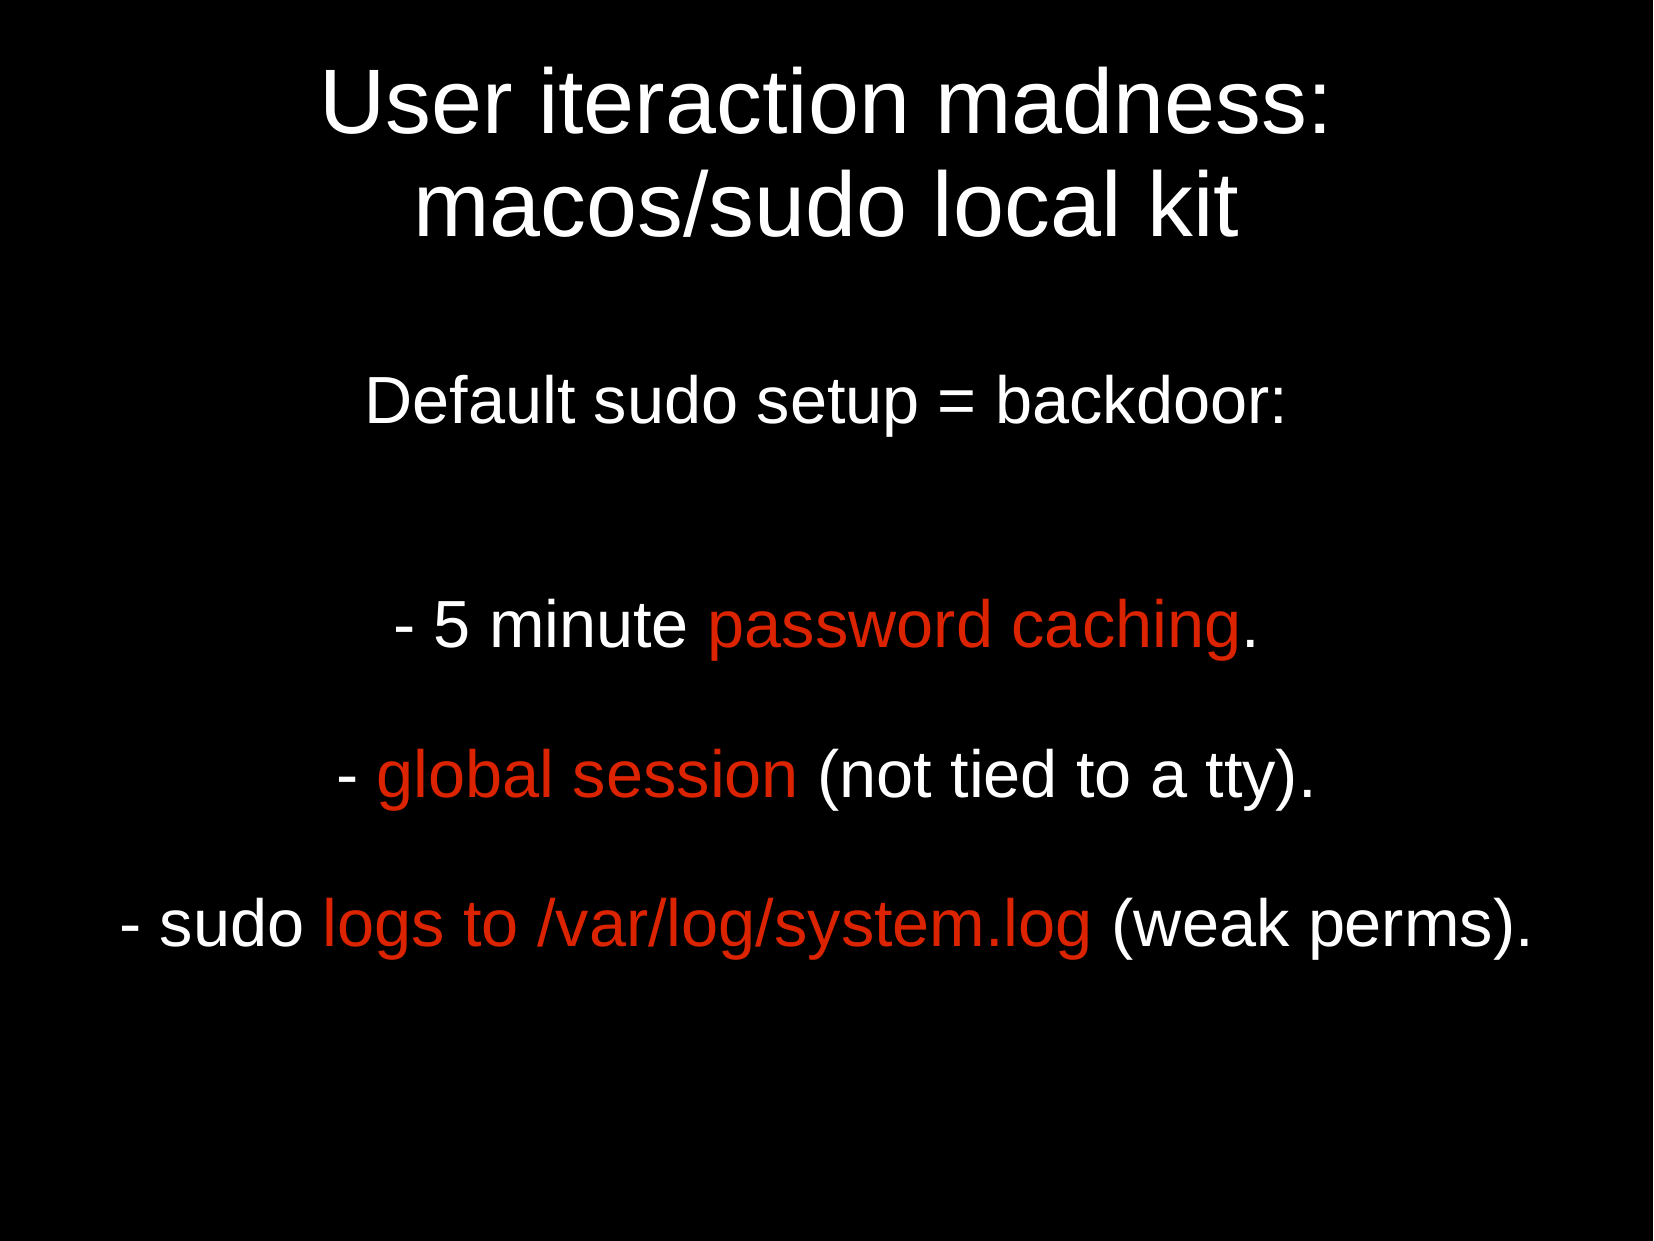

# User iteraction madness: macos/sudo local kit
Default sudo setup = backdoor:
- 5 minute password caching.
- global session (not tied to a tty).
- sudo logs to /var/log/system.log (weak perms).